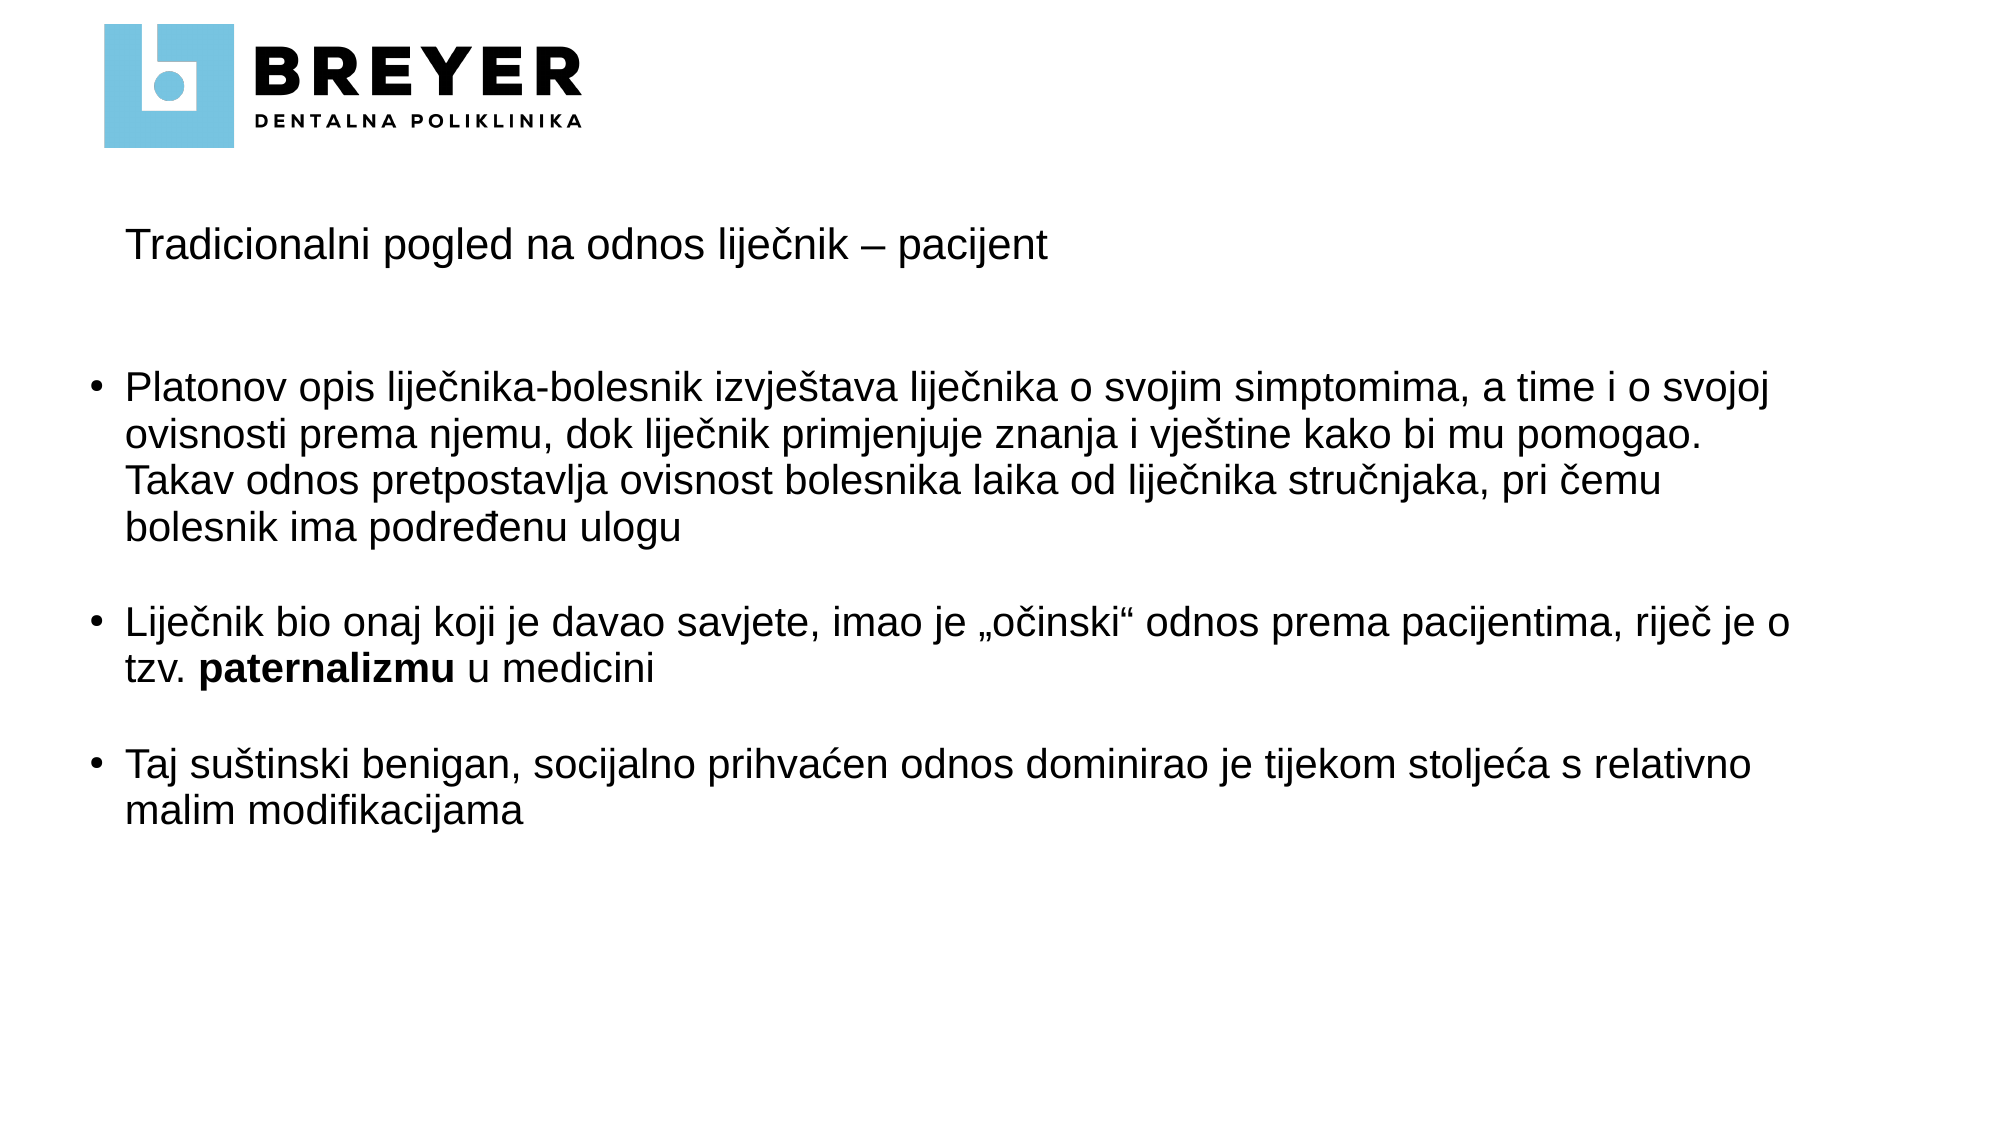

# Tradicionalni pogled na odnos liječnik – pacijent
Platonov opis liječnika-bolesnik izvještava liječnika o svojim simptomima, a time i o svojoj ovisnosti prema njemu, dok liječnik primjenjuje znanja i vještine kako bi mu pomogao. Takav odnos pretpostavlja ovisnost bolesnika laika od liječnika stručnjaka, pri čemu bolesnik ima podređenu ulogu
Liječnik bio onaj koji je davao savjete, imao je „očinski“ odnos prema pacijentima, riječ je o tzv. paternalizmu u medicini
Taj suštinski benigan, socijalno prihvaćen odnos dominirao je tijekom stoljeća s relativno malim modifikacijama